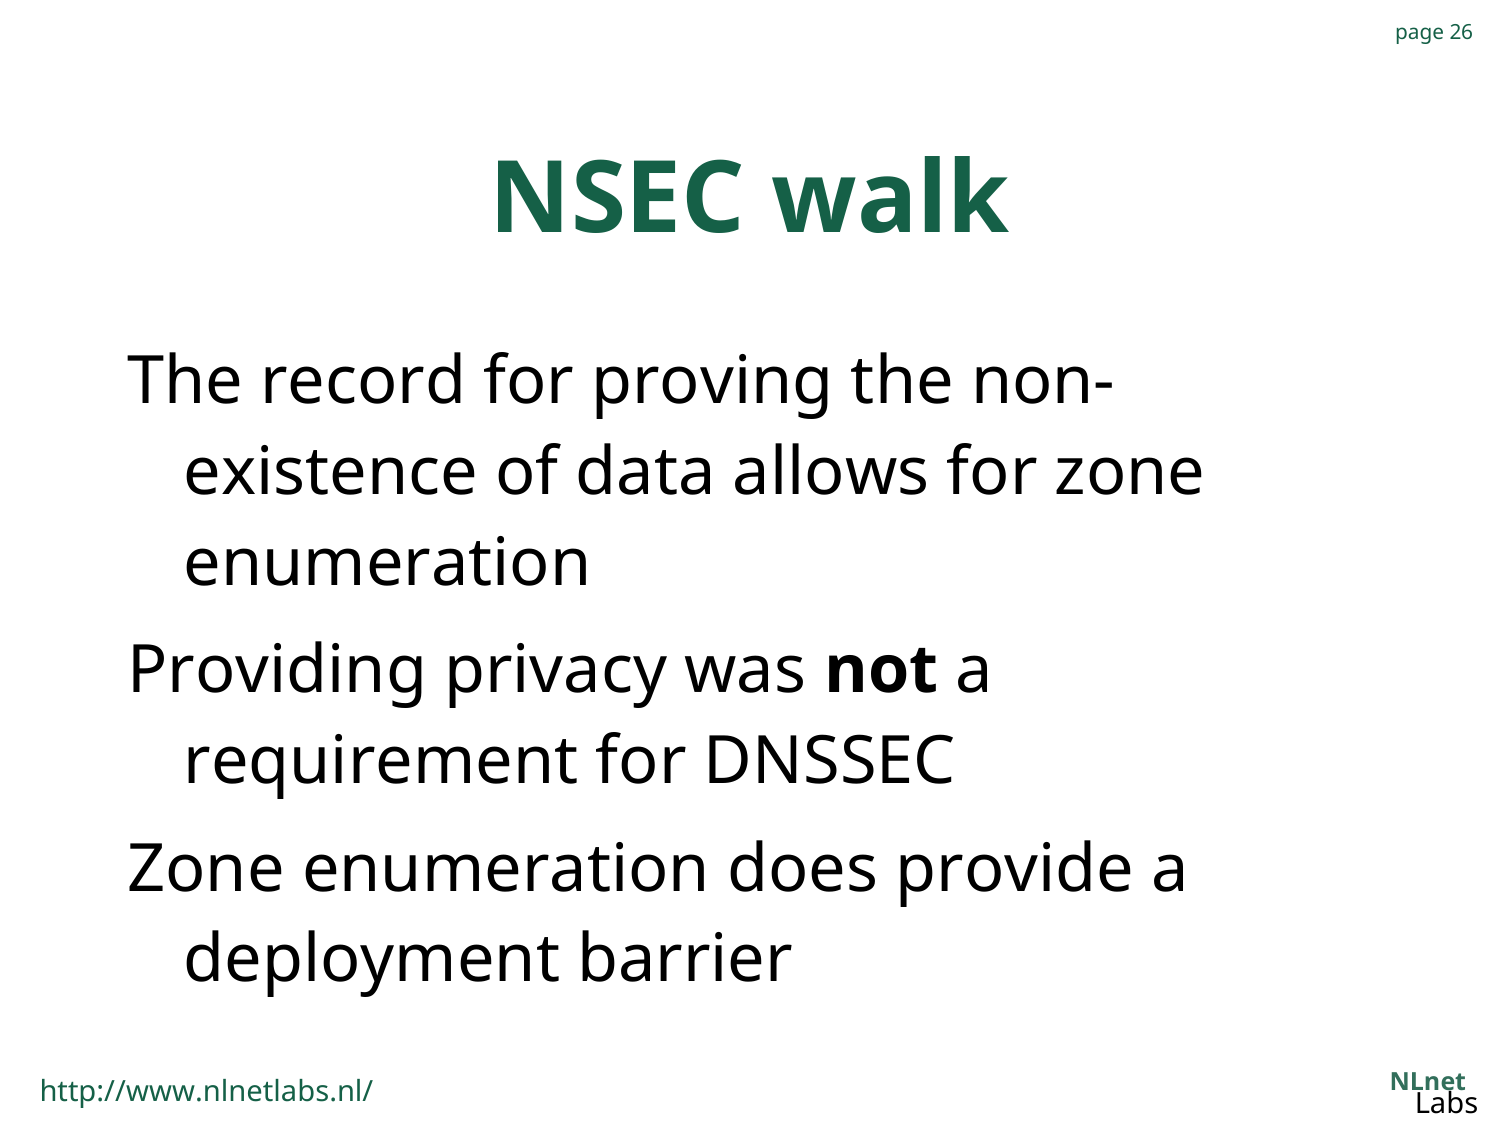

# NSEC walk
The record for proving the non-existence of data allows for zone enumeration
Providing privacy was not a requirement for DNSSEC
Zone enumeration does provide a deployment barrier